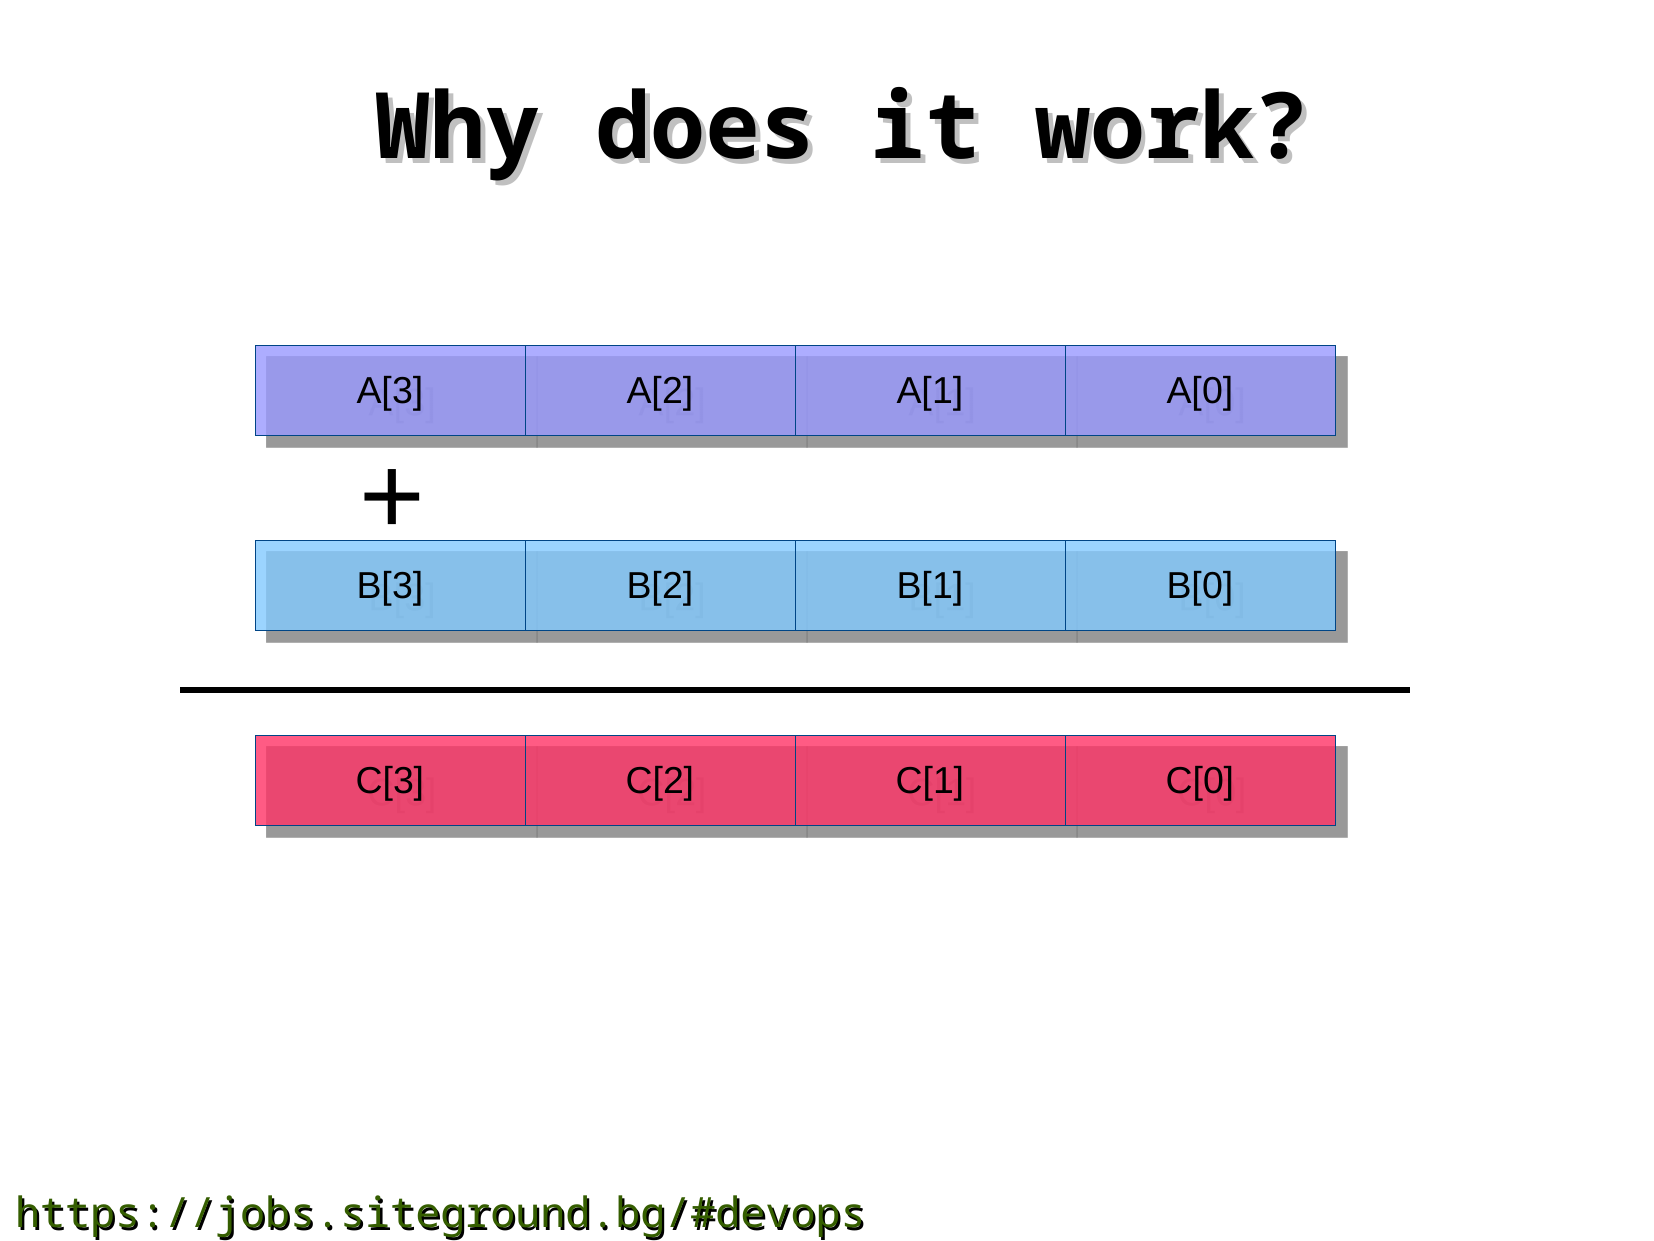

# Why does it work?
A[3]
A[2]
A[1]
A[0]
+
B[3]
B[2]
B[1]
B[0]
C[3]
C[2]
C[1]
C[0]
https://jobs.siteground.bg/#devops